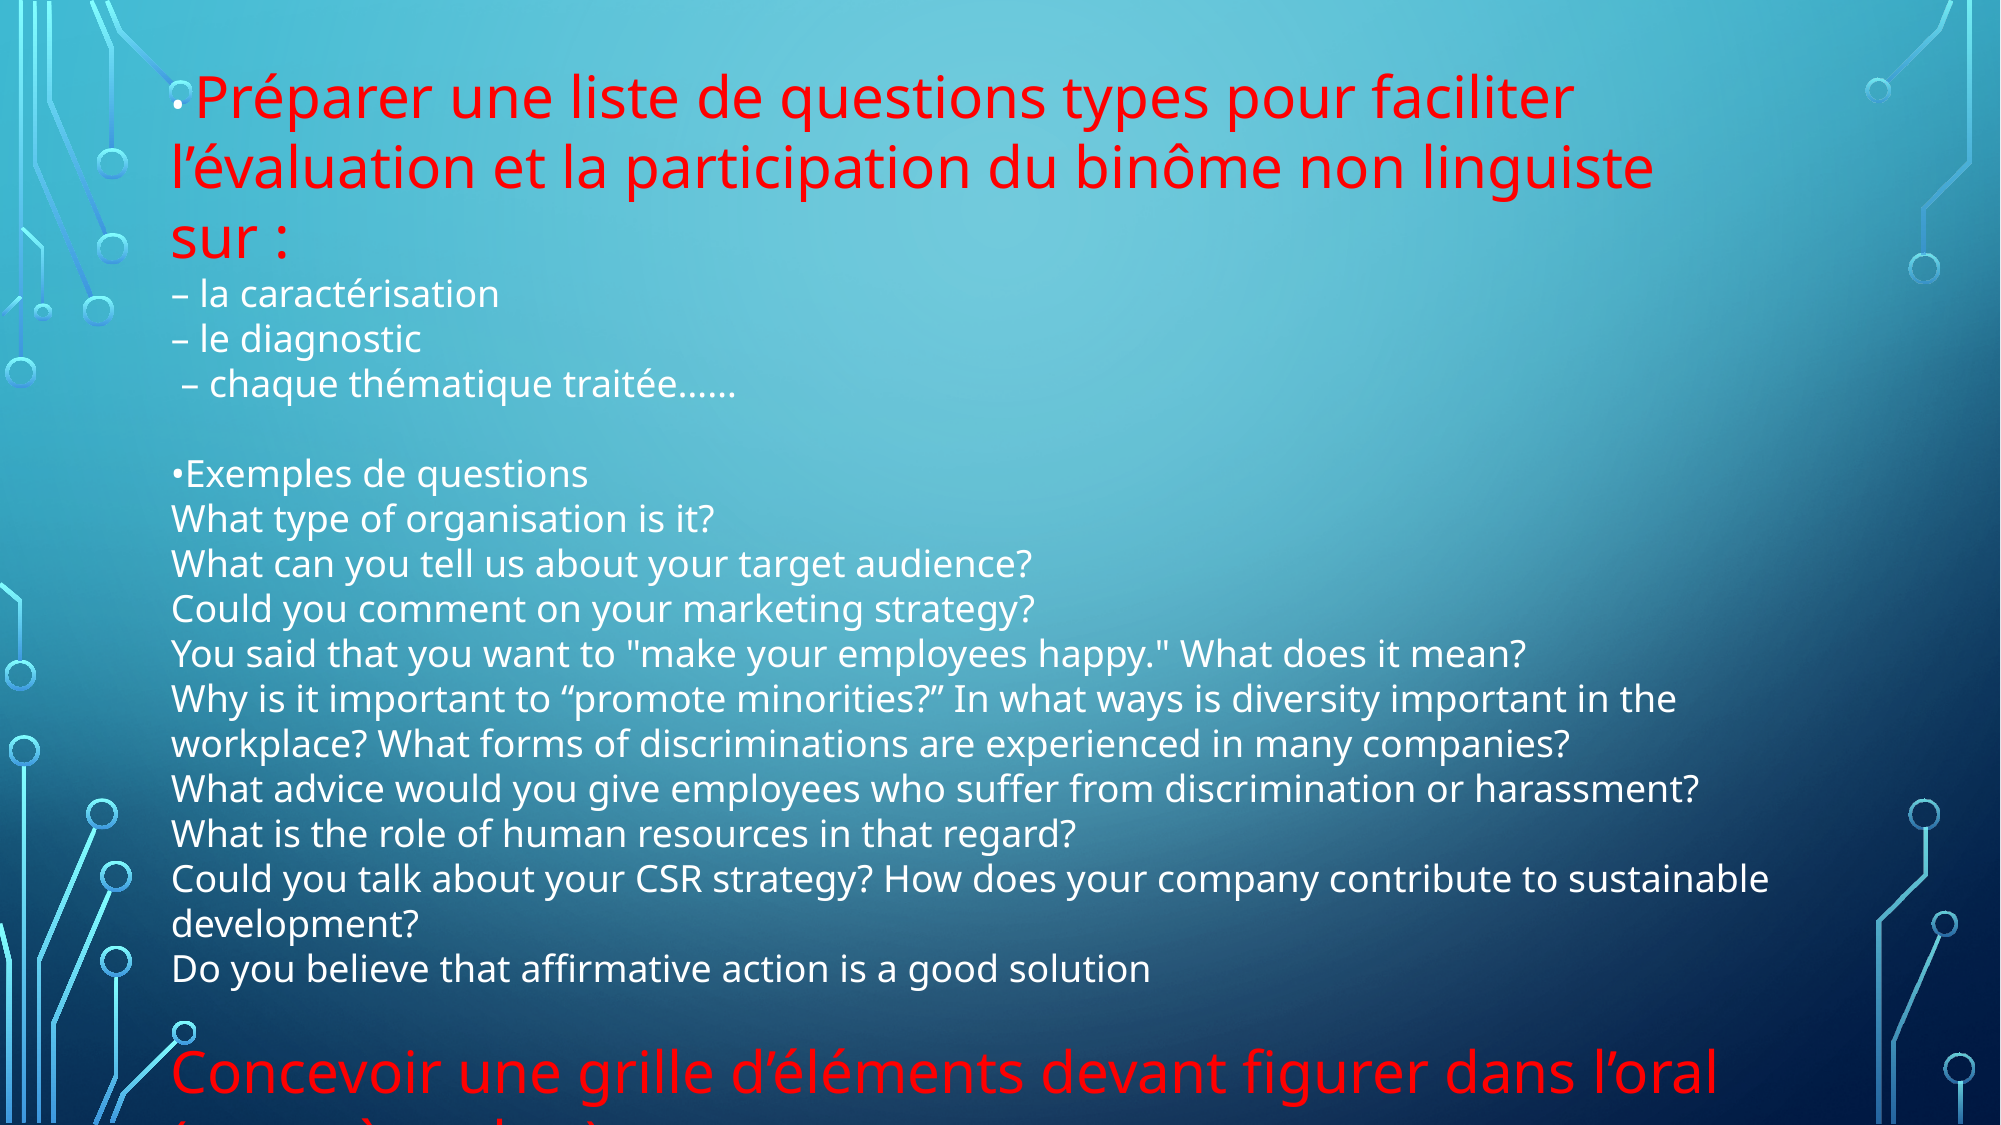

• Préparer une liste de questions types pour faciliter l’évaluation et la participation du binôme non linguiste sur :
– la caractérisation
– le diagnostic
 – chaque thématique traitée……
•Exemples de questions
What type of organisation is it?
What can you tell us about your target audience?
Could you comment on your marketing strategy?
You said that you want to "make your employees happy." What does it mean?
Why is it important to “promote minorities?” In what ways is diversity important in the workplace? What forms of discriminations are experienced in many companies?
What advice would you give employees who suffer from discrimination or harassment?
What is the role of human resources in that regard?
Could you talk about your CSR strategy? How does your company contribute to sustainable development?
Do you believe that affirmative action is a good solution
Concevoir une grille d’éléments devant figurer dans l’oral (cases à cocher)